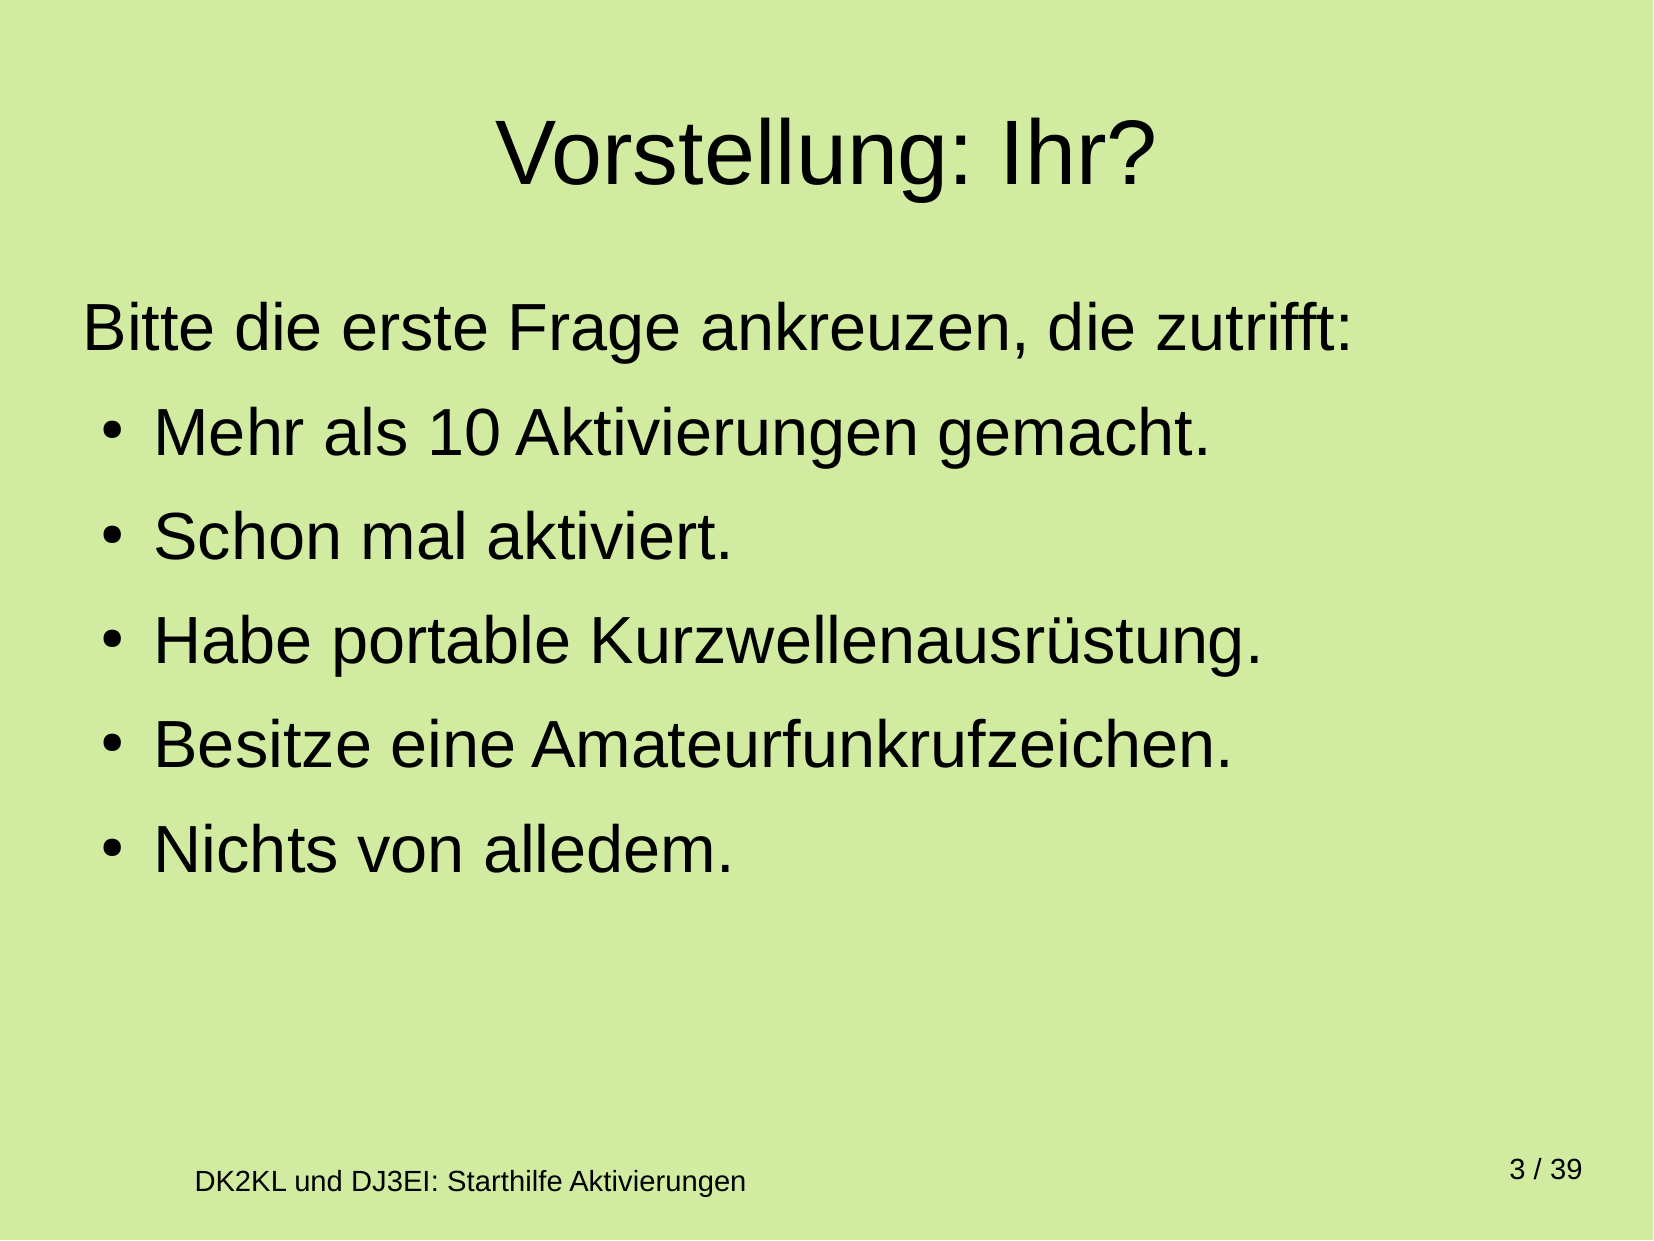

# Vorstellung: Ihr?
Bitte die erste Frage ankreuzen, die zutrifft:
Mehr als 10 Aktivierungen gemacht.
Schon mal aktiviert.
Habe portable Kurzwellenausrüstung.
Besitze eine Amateurfunkrufzeichen.
Nichts von alledem.